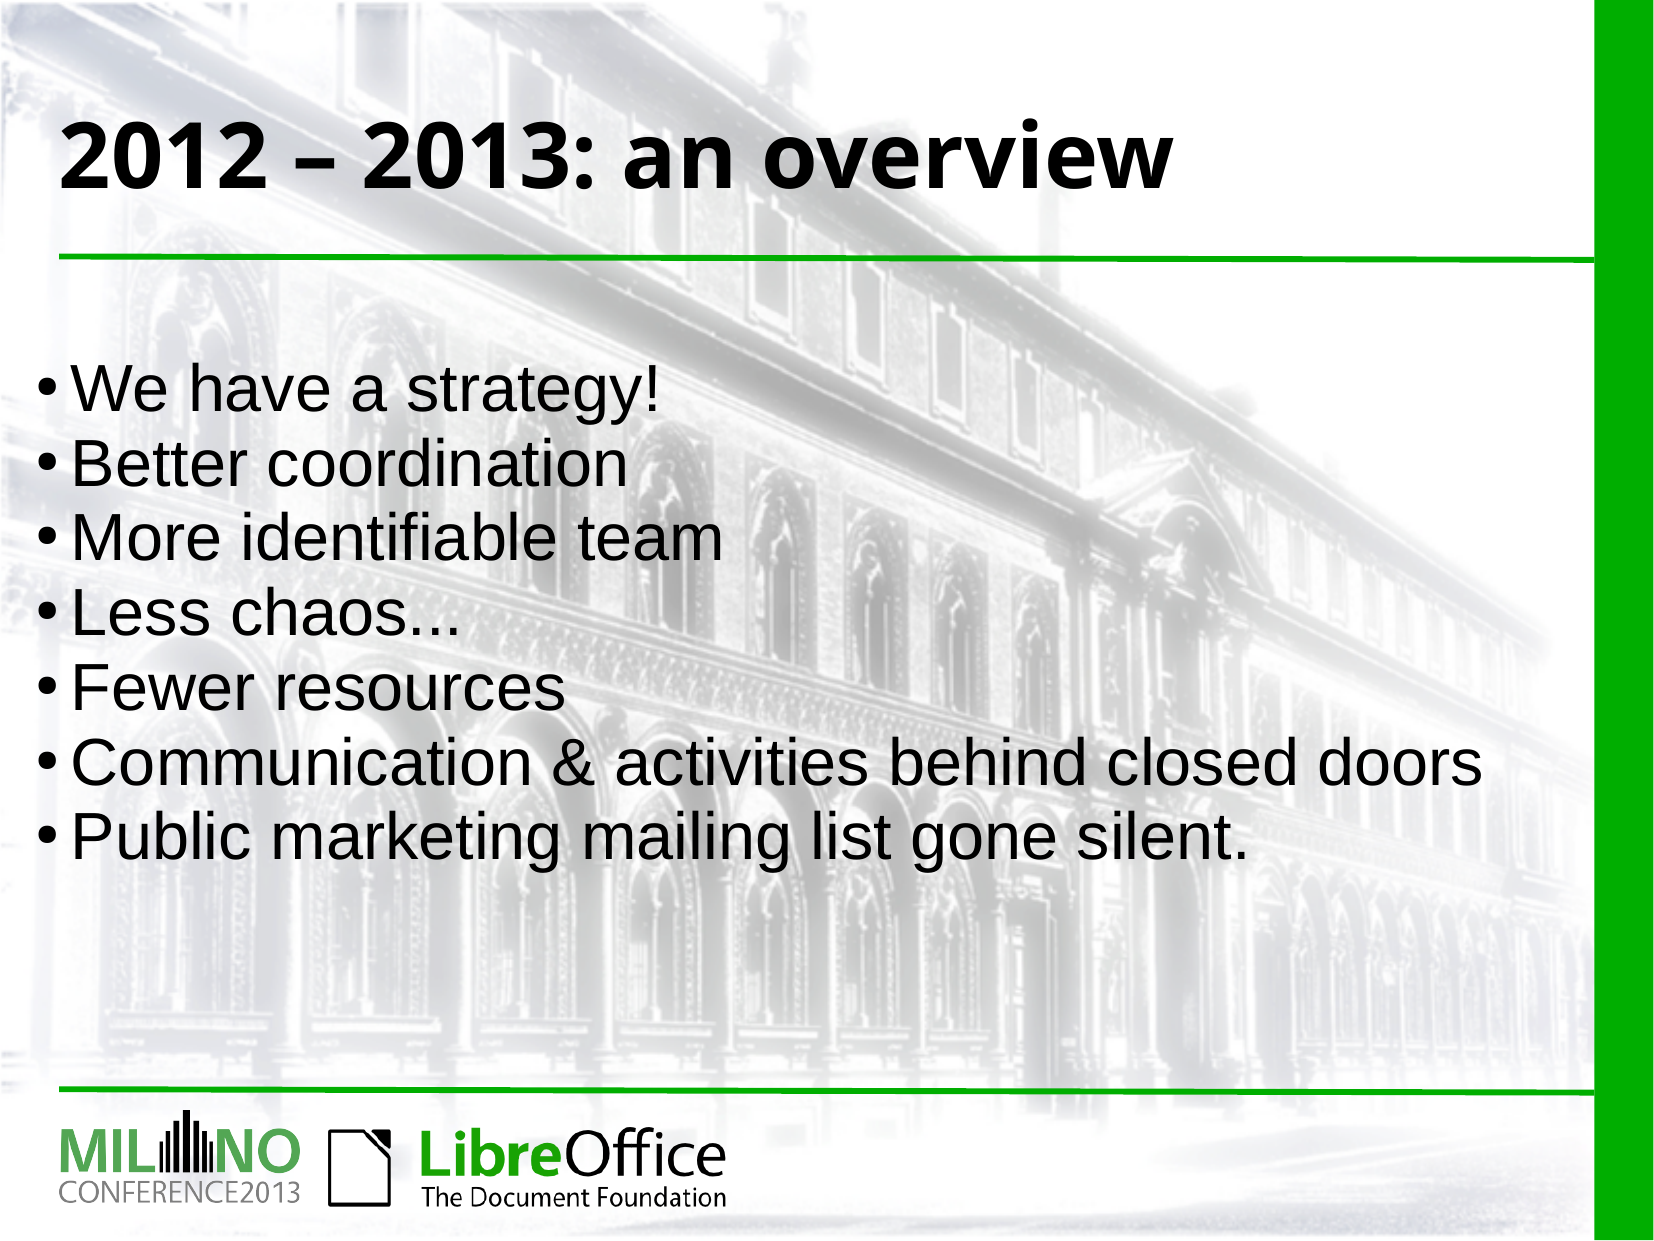

# 2012 – 2013: an overview
We have a strategy!
Better coordination
More identifiable team
Less chaos...
Fewer resources
Communication & activities behind closed doors
Public marketing mailing list gone silent.